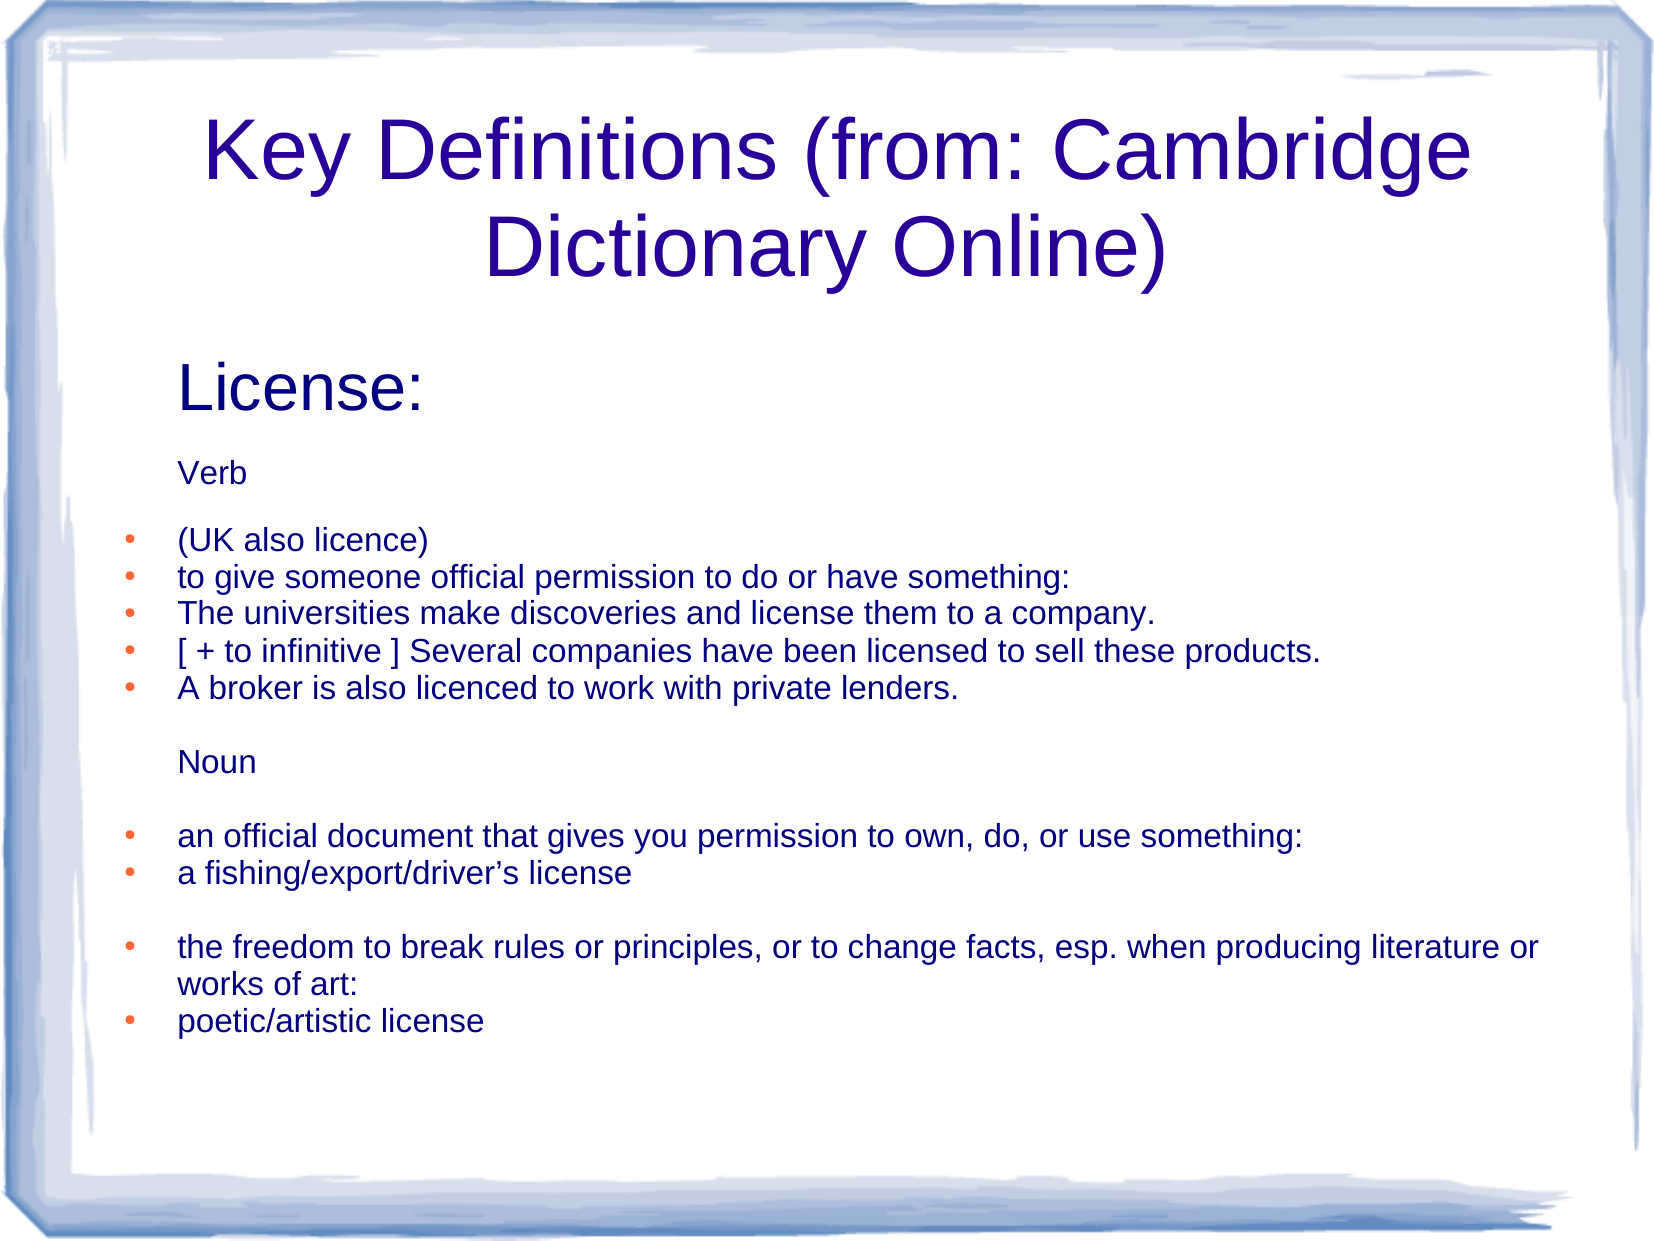

# Key Definitions (from: Cambridge Dictionary Online)
License:
Verb
(UK also licence)
to give someone official permission to do or have something:
The universities make discoveries and license them to a company.
[ + to infinitive ] Several companies have been licensed to sell these products.
A broker is also licenced to work with private lenders.
Noun
an official document that gives you permission to own, do, or use something:
a fishing/export/driver’s license
the freedom to break rules or principles, or to change facts, esp. when producing literature or works of art:
poetic/artistic license